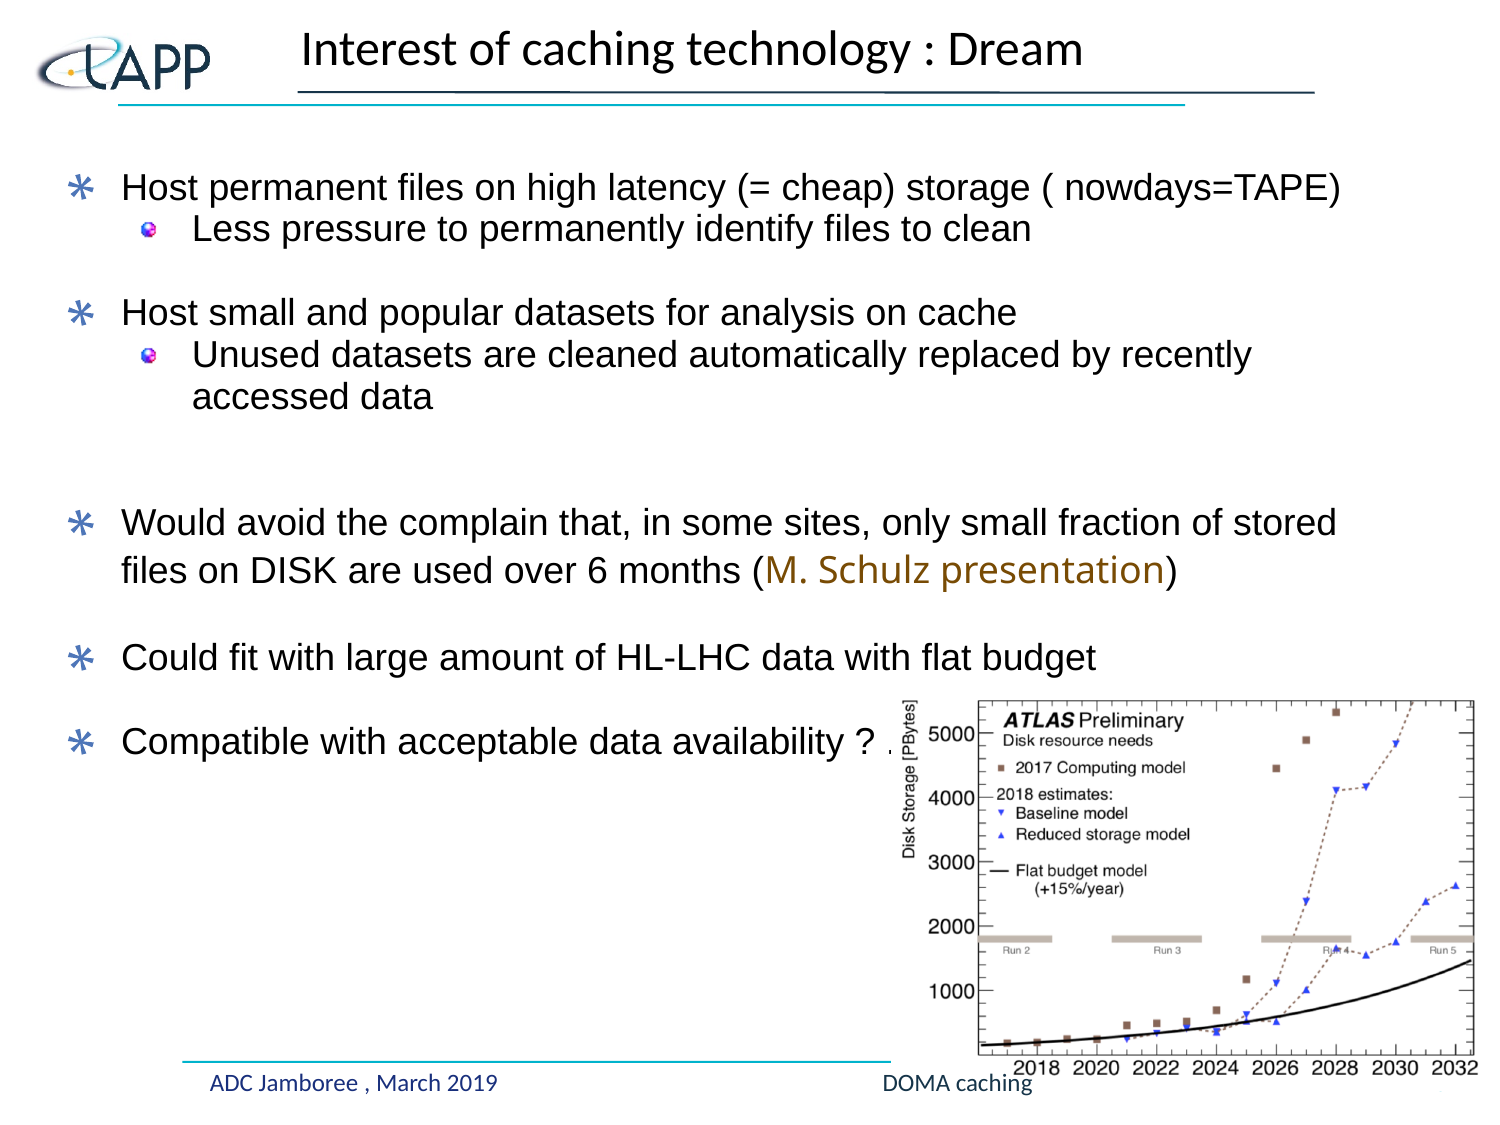

# Interest of caching technology : Dream
Host permanent files on high latency (= cheap) storage ( nowdays=TAPE)
Less pressure to permanently identify files to clean
Host small and popular datasets for analysis on cache
Unused datasets are cleaned automatically replaced by recently accessed data
Would avoid the complain that, in some sites, only small fraction of stored files on DISK are used over 6 months (M. Schulz presentation)
Could fit with large amount of HL-LHC data with flat budget
Compatible with acceptable data availability ? ...
ADC Jamboree , March 2019
DOMA caching